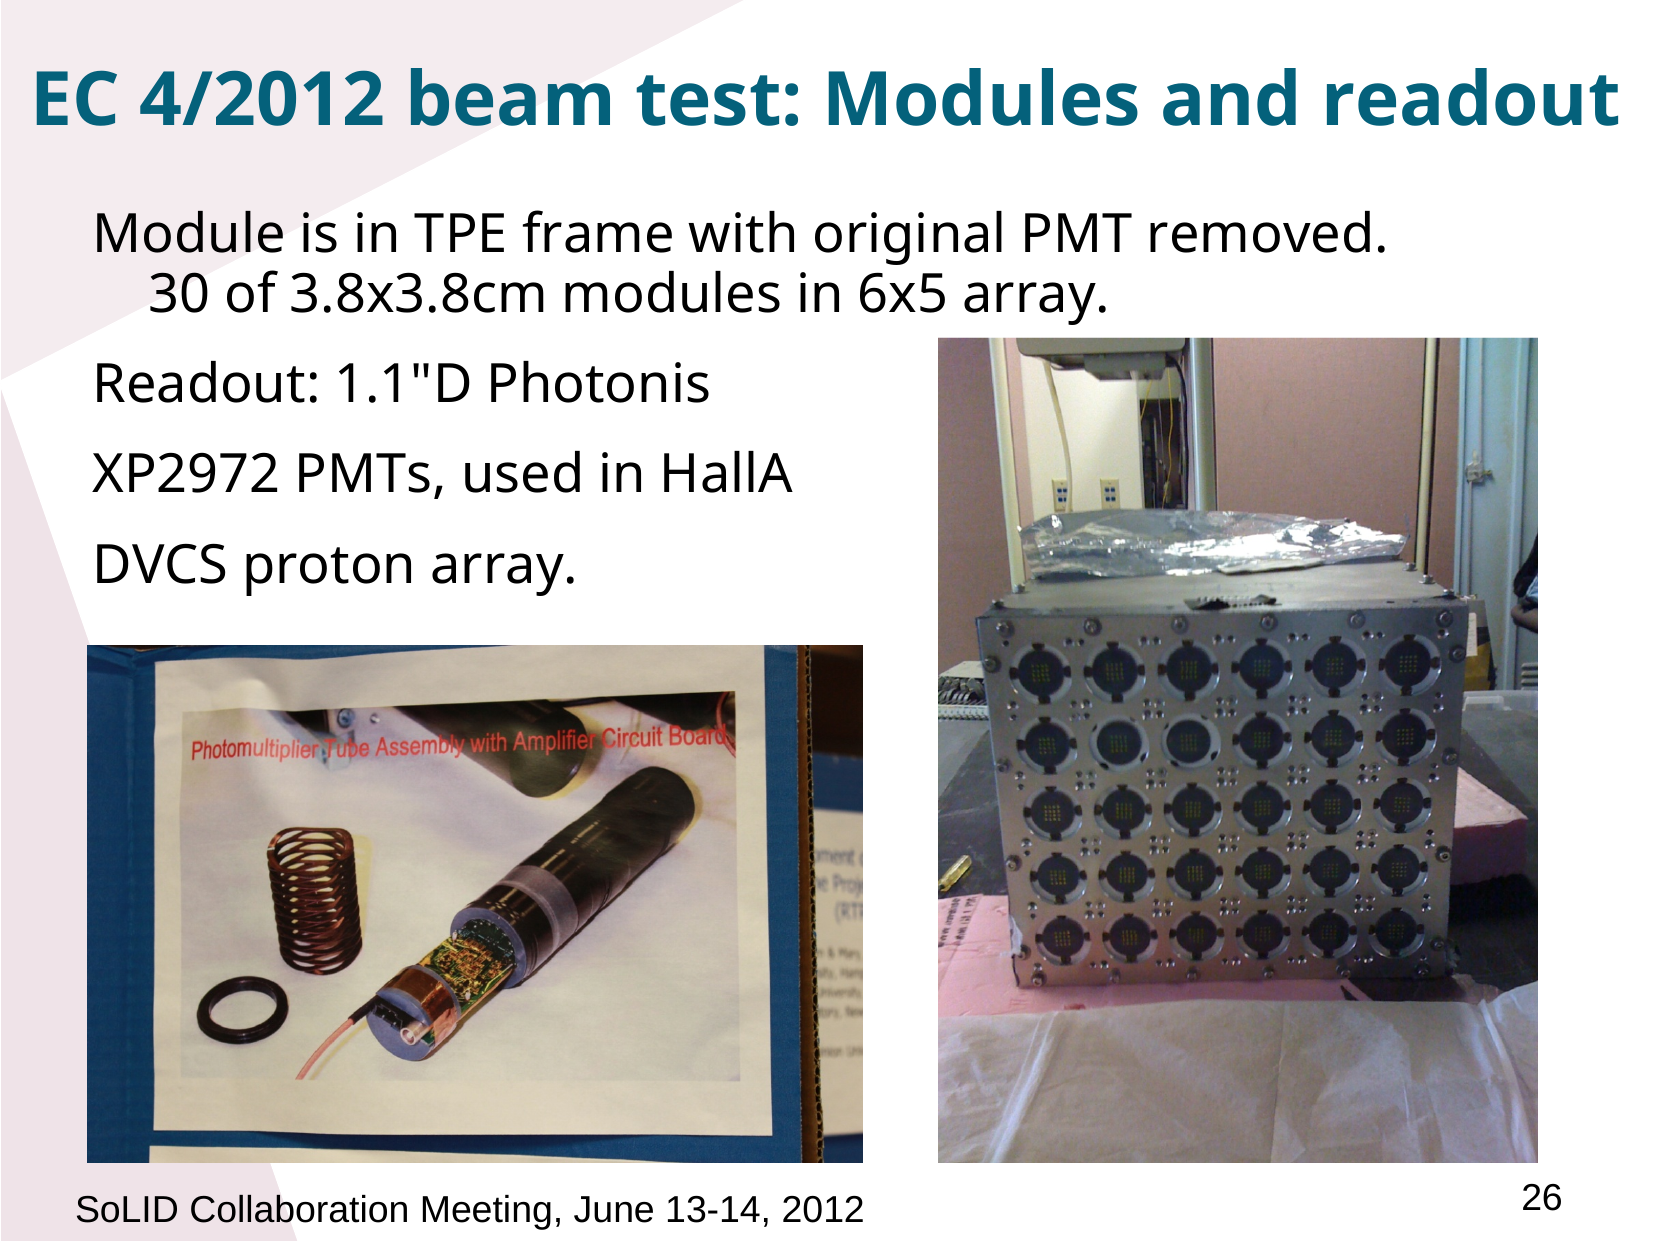

EC 4/2012 beam test: Modules and readout
# Module is in TPE frame with original PMT removed. 30 of 3.8x3.8cm modules in 6x5 array.
Readout: 1.1"D Photonis
XP2972 PMTs, used in HallA
DVCS proton array.
SoLID Collaboration Meeting
26